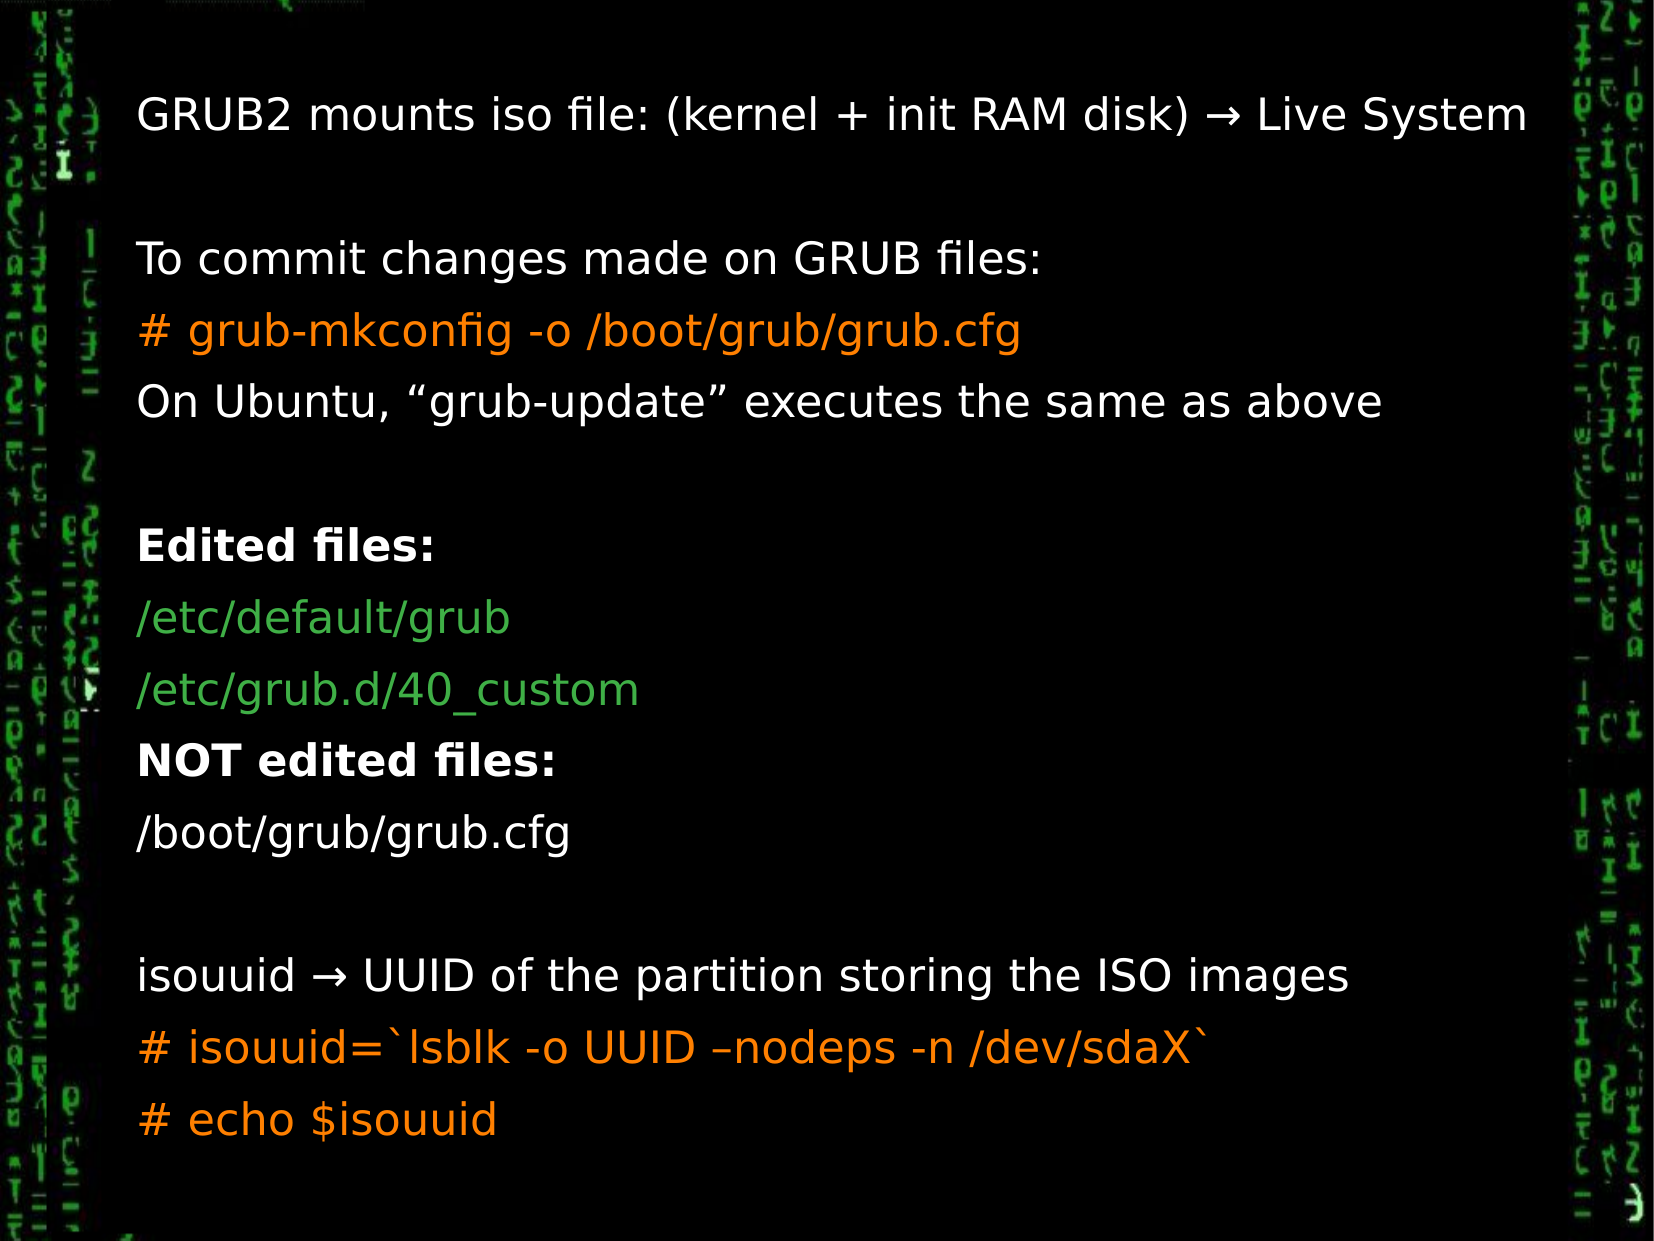

# GRUB2 mounts iso file: (kernel + init RAM disk) → Live System
To commit changes made on GRUB files:
# grub-mkconfig -o /boot/grub/grub.cfg
On Ubuntu, “grub-update” executes the same as above
Edited files:
/etc/default/grub
/etc/grub.d/40_custom
NOT edited files:
/boot/grub/grub.cfg
isouuid → UUID of the partition storing the ISO images
# isouuid=`lsblk -o UUID –nodeps -n /dev/sdaX`
# echo $isouuid